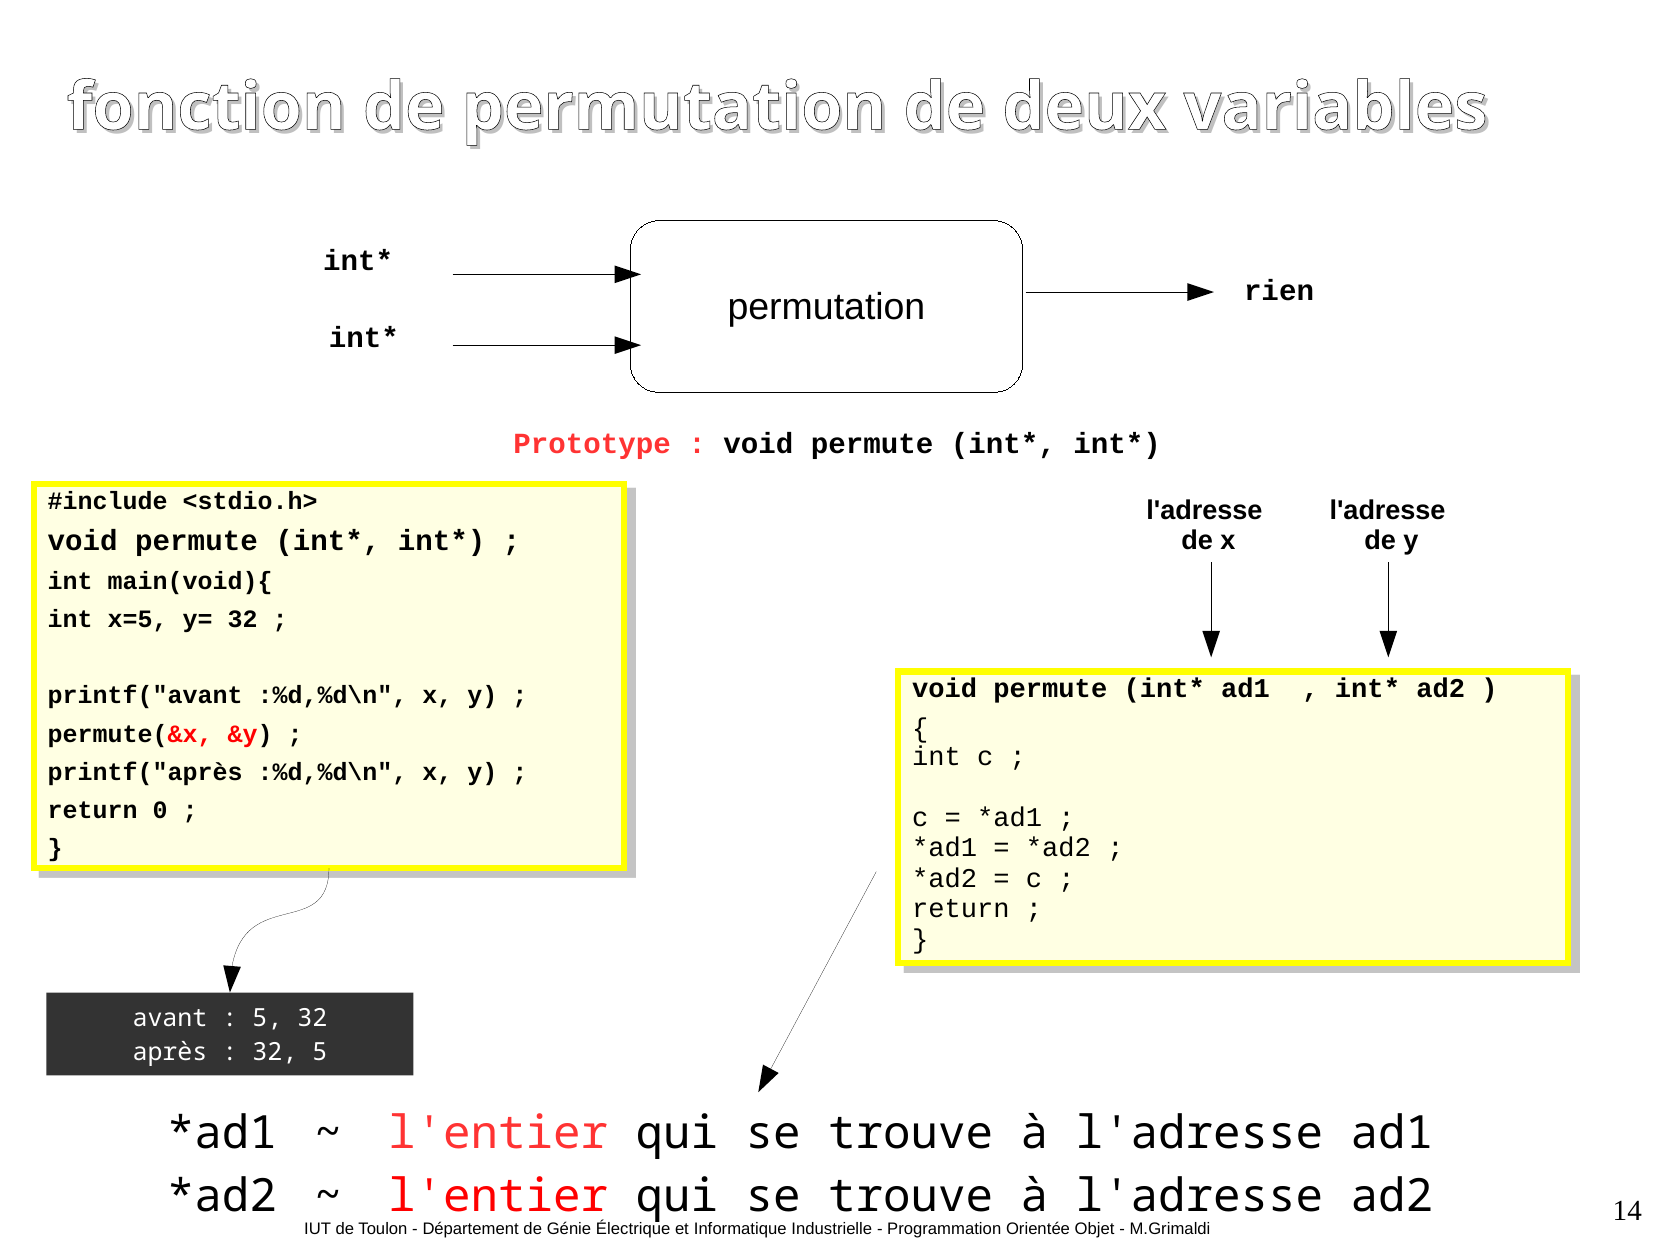

# fonction de permutation de deux variables
permutation
int*
rien
int*
Prototype : void permute (int*, int*)
#include <stdio.h>
void permute (int*, int*) ;
int main(void){
int x=5, y= 32 ;
printf("avant :%d,%d\n", x, y) ;
permute(&x, &y) ;
printf("après :%d,%d\n", x, y) ;
return 0 ;
}
l'adresse
de x
l'adresse
de y
void permute (int* ad1 , int* ad2 )
{
int c ;
c = *ad1 ;
*ad1 = *ad2 ;
*ad2 = c ;
return ;
}
avant : 5, 32
après : 32, 5
*ad1 	~	l'entier qui se trouve à l'adresse ad1
*ad2	~	l'entier qui se trouve à l'adresse ad2